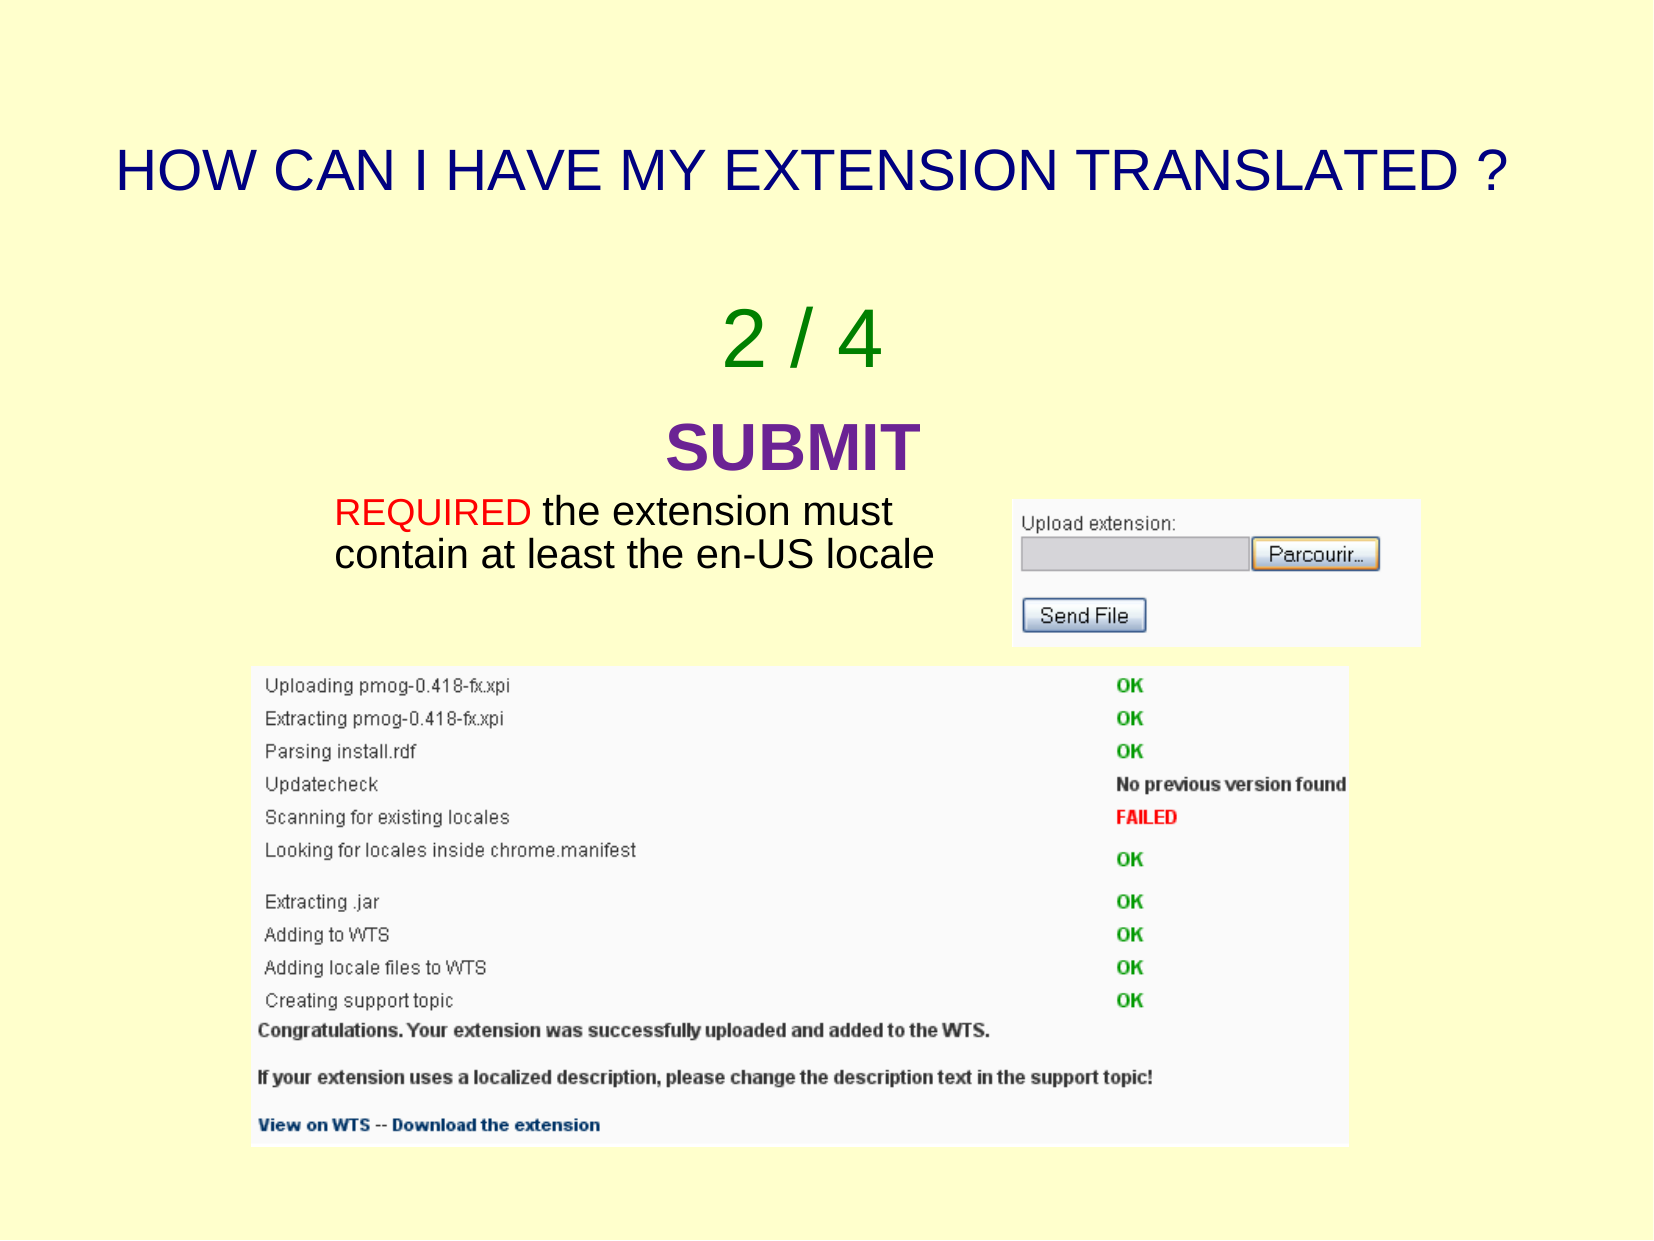

HOW CAN I HAVE MY EXTENSION TRANSLATED ?
2 / 4
SUBMIT
REQUIRED the extension must contain at least the en-US locale